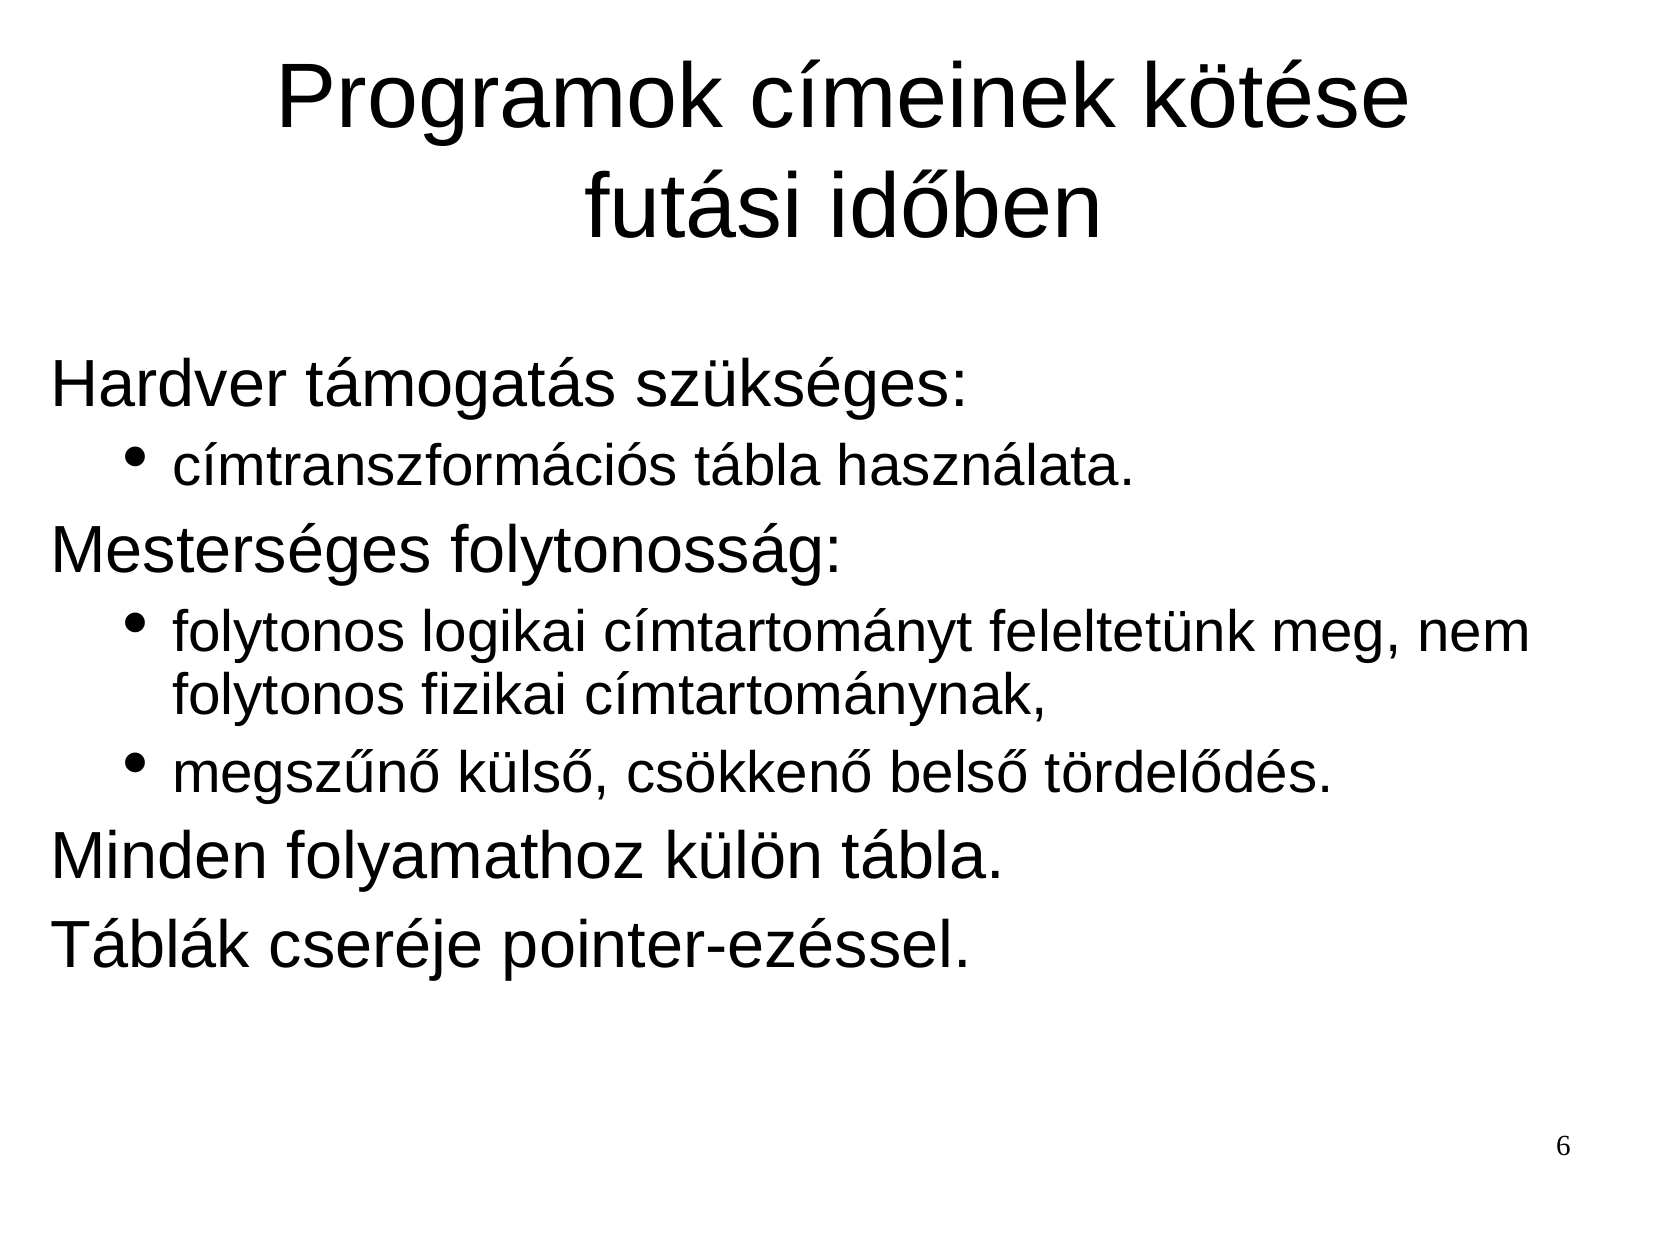

# Programok címeinek kötése futási időben
Hardver támogatás szükséges:
címtranszformációs tábla használata.
Mesterséges folytonosság:
folytonos logikai címtartományt feleltetünk meg, nem folytonos fizikai címtartománynak,
megszűnő külső, csökkenő belső tördelődés.
Minden folyamathoz külön tábla.
Táblák cseréje pointer-ezéssel.
6